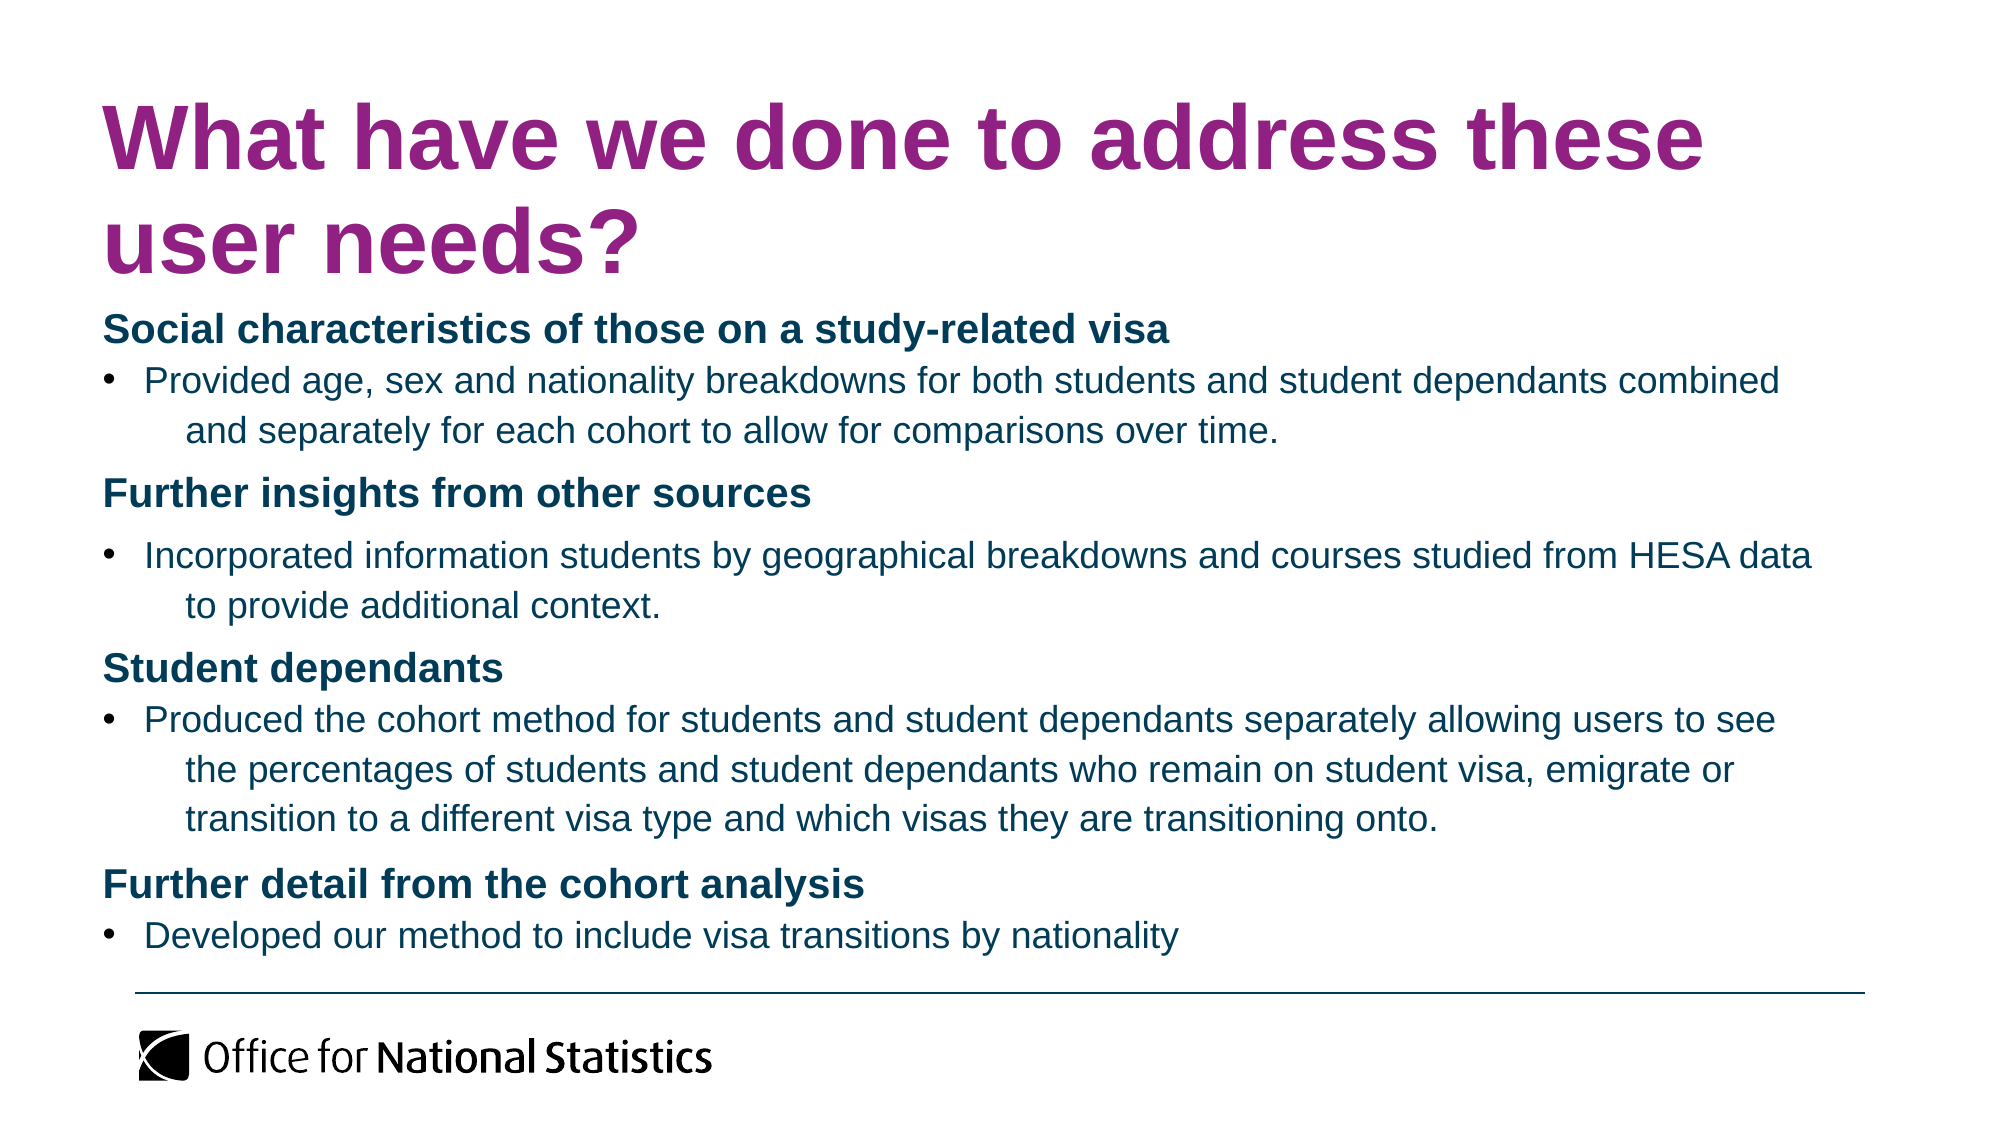

What have we done to address these user needs?
Social characteristics of those on a study-related visa
Provided age, sex and nationality breakdowns for both students and student dependants combined and separately for each cohort to allow for comparisons over time.
Further insights from other sources
Incorporated information students by geographical breakdowns and courses studied from HESA data to provide additional context.
Student dependants
Produced the cohort method for students and student dependants separately allowing users to see the percentages of students and student dependants who remain on student visa, emigrate or transition to a different visa type and which visas they are transitioning onto.
Further detail from the cohort analysis
Developed our method to include visa transitions by nationality